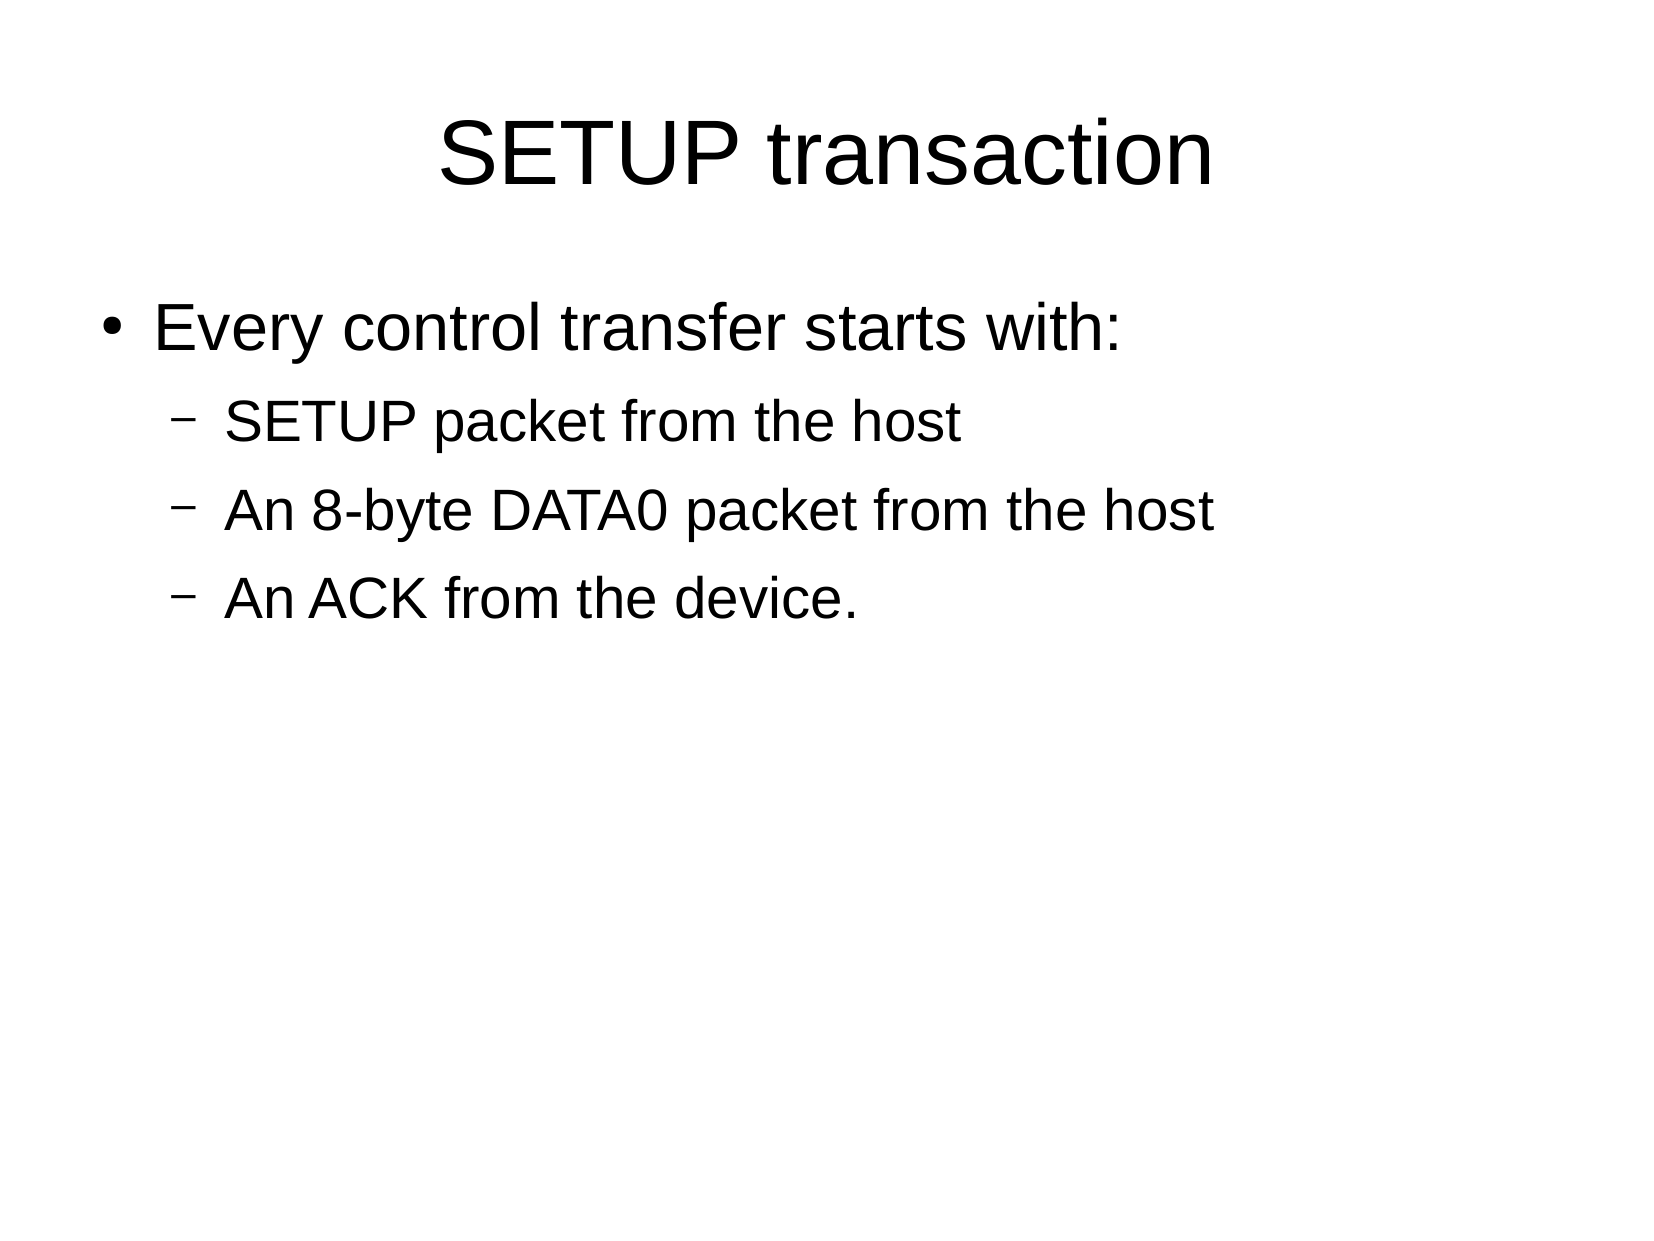

# SETUP transaction
Every control transfer starts with:
SETUP packet from the host
An 8-byte DATA0 packet from the host
An ACK from the device.